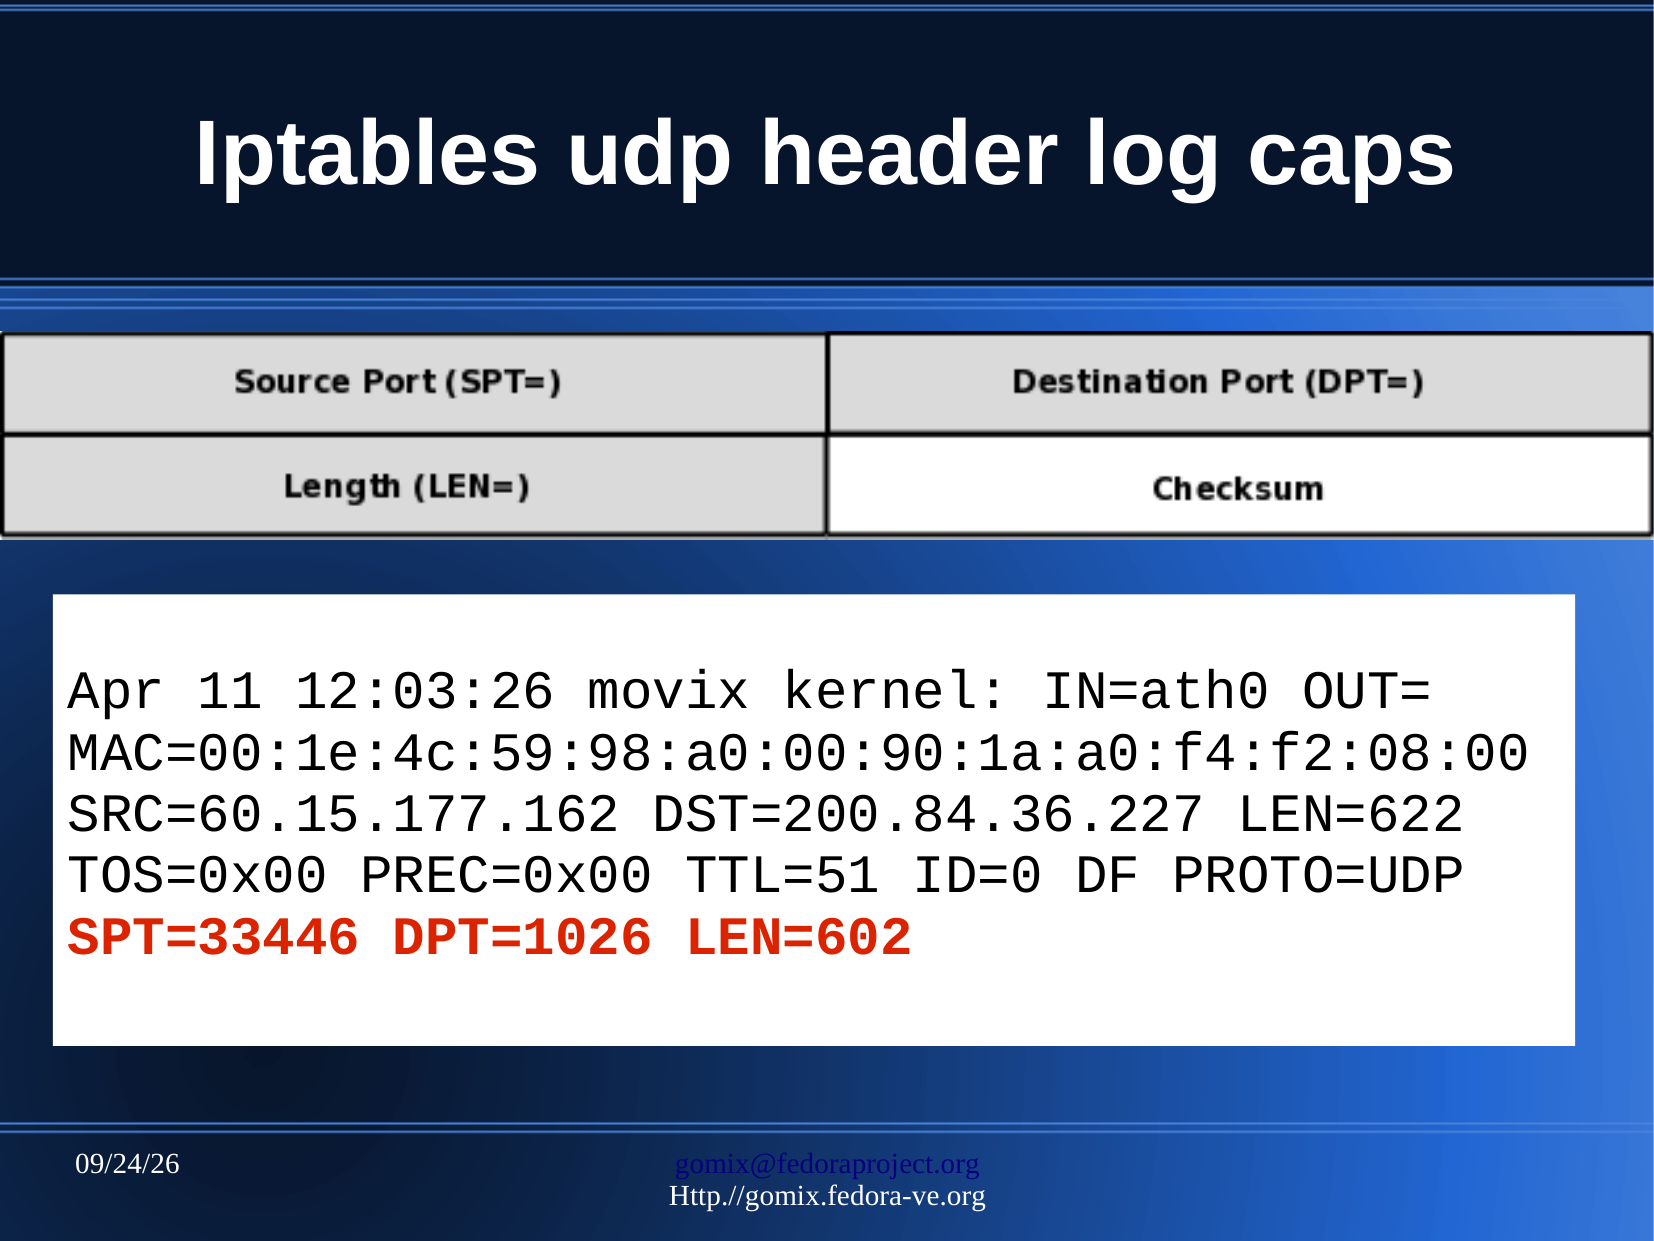

# Iptables udp header log caps
Apr 11 12:03:26 movix kernel: IN=ath0 OUT= MAC=00:1e:4c:59:98:a0:00:90:1a:a0:f4:f2:08:00 SRC=60.15.177.162 DST=200.84.36.227 LEN=622 TOS=0x00 PREC=0x00 TTL=51 ID=0 DF PROTO=UDP SPT=33446 DPT=1026 LEN=602